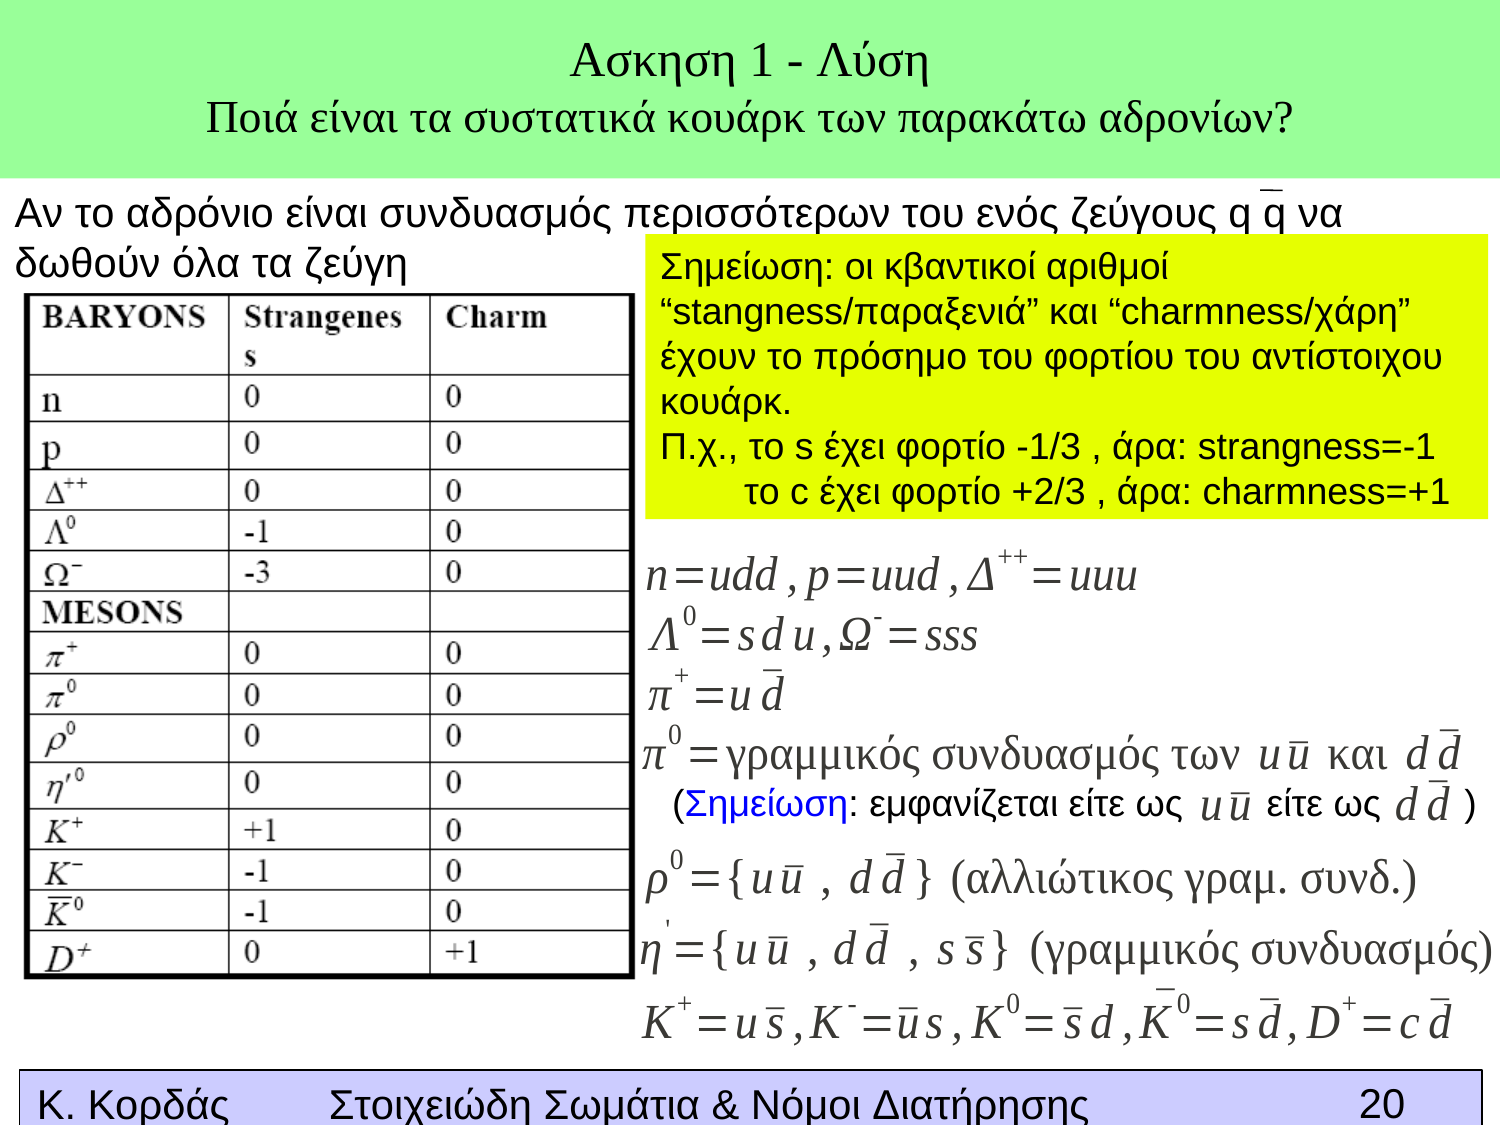

Ασκηση 1 - Λύση
Ποιά είναι τα συστατικά κουάρκ των παρακάτω αδρονίων?
Αν το αδρόνιο είναι συνδυασμός περισσότερων του ενός ζεύγους q q να δωθούν όλα τα ζεύγη
Σημείωση: οι κβαντικοί αριθμοί “stangness/παραξενιά” και “charmness/χάρη” έχουν το πρόσημο του φορτίου του αντίστοιχου κουάρκ.
Π.χ., το s έχει φορτίο -1/3 , άρα: strangness=-1
 το c έχει φορτίο +2/3 , άρα: charmness=+1
(Σημείωση: εμφανίζεται είτε ως είτε ως )
20
Κ. Κορδάς
Στοιχειώδη Σωμάτια & Νόμοι Διατήρησης